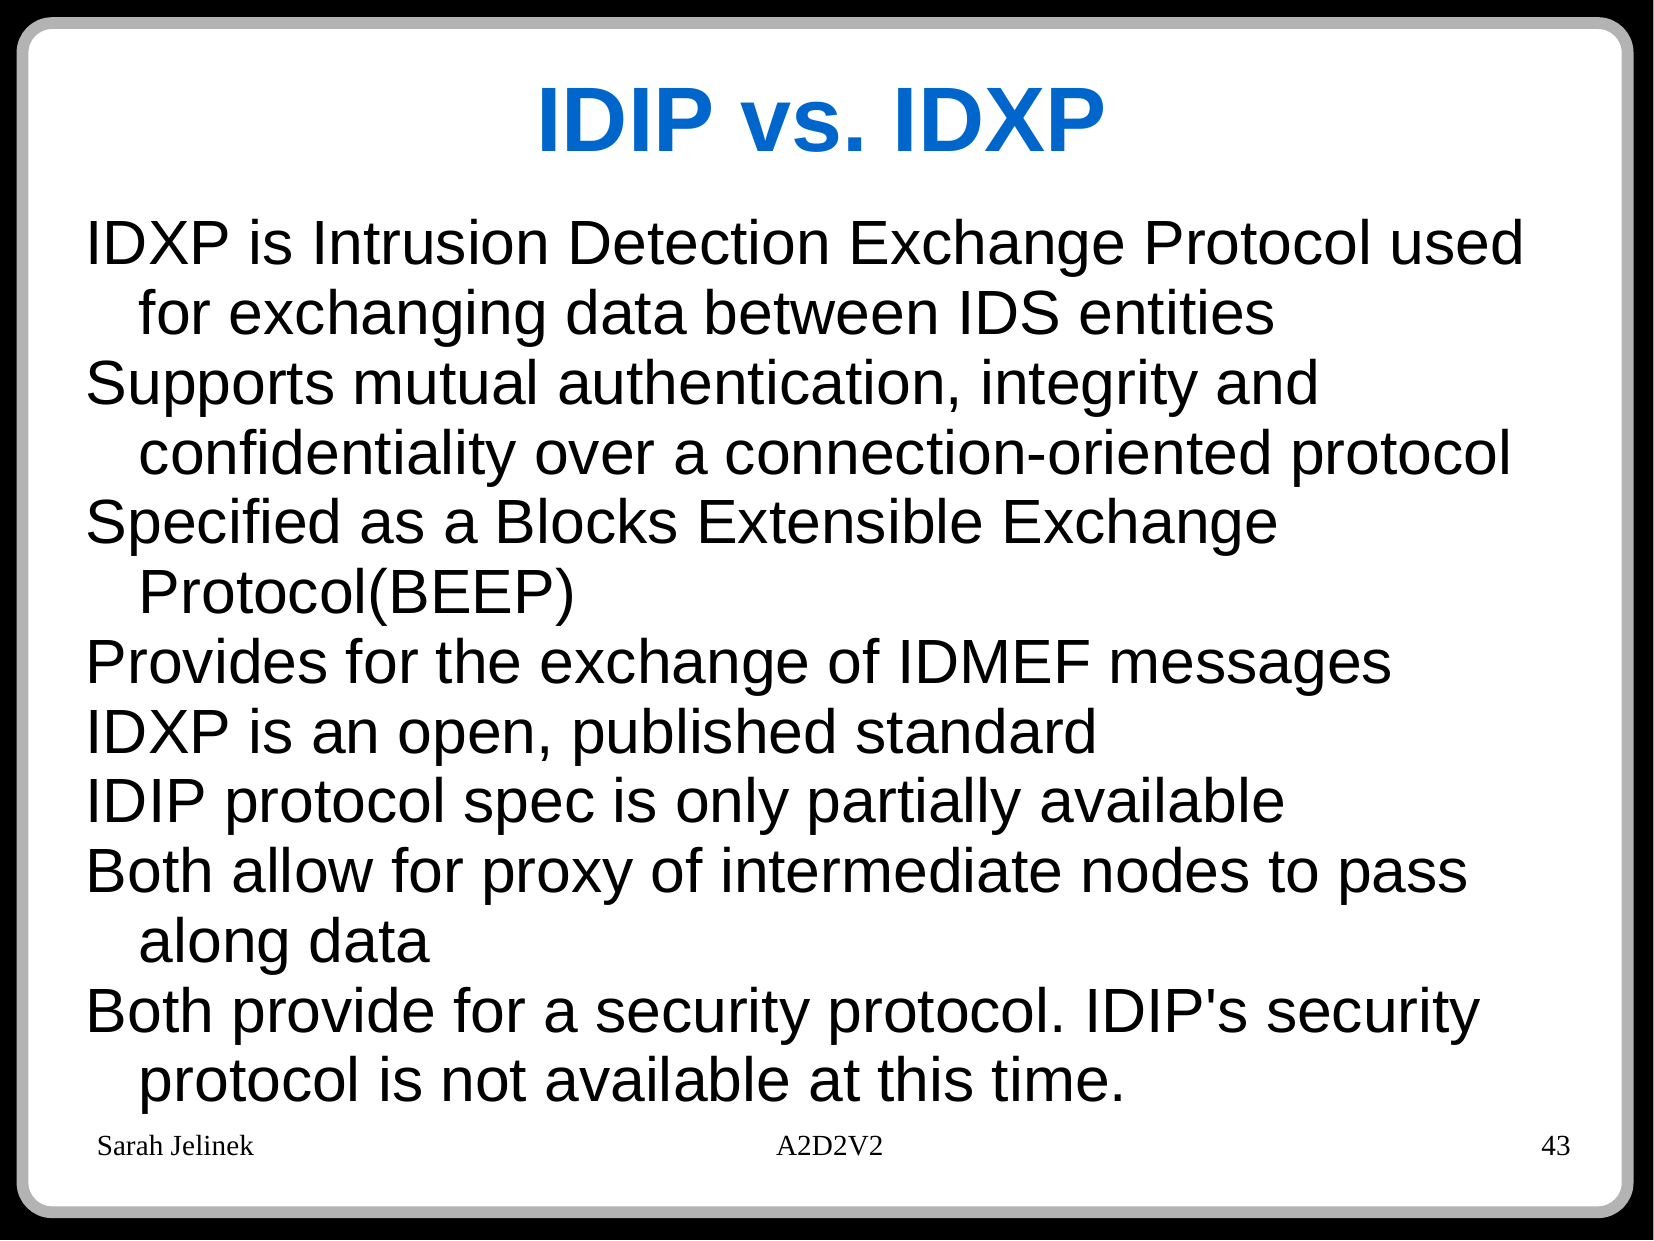

# IDIP vs. IDXP
IDXP is Intrusion Detection Exchange Protocol used for exchanging data between IDS entities
Supports mutual authentication, integrity and confidentiality over a connection-oriented protocol
Specified as a Blocks Extensible Exchange Protocol(BEEP)
Provides for the exchange of IDMEF messages
IDXP is an open, published standard
IDIP protocol spec is only partially available
Both allow for proxy of intermediate nodes to pass along data
Both provide for a security protocol. IDIP's security protocol is not available at this time.
Sarah Jelinek A2D2V2
43